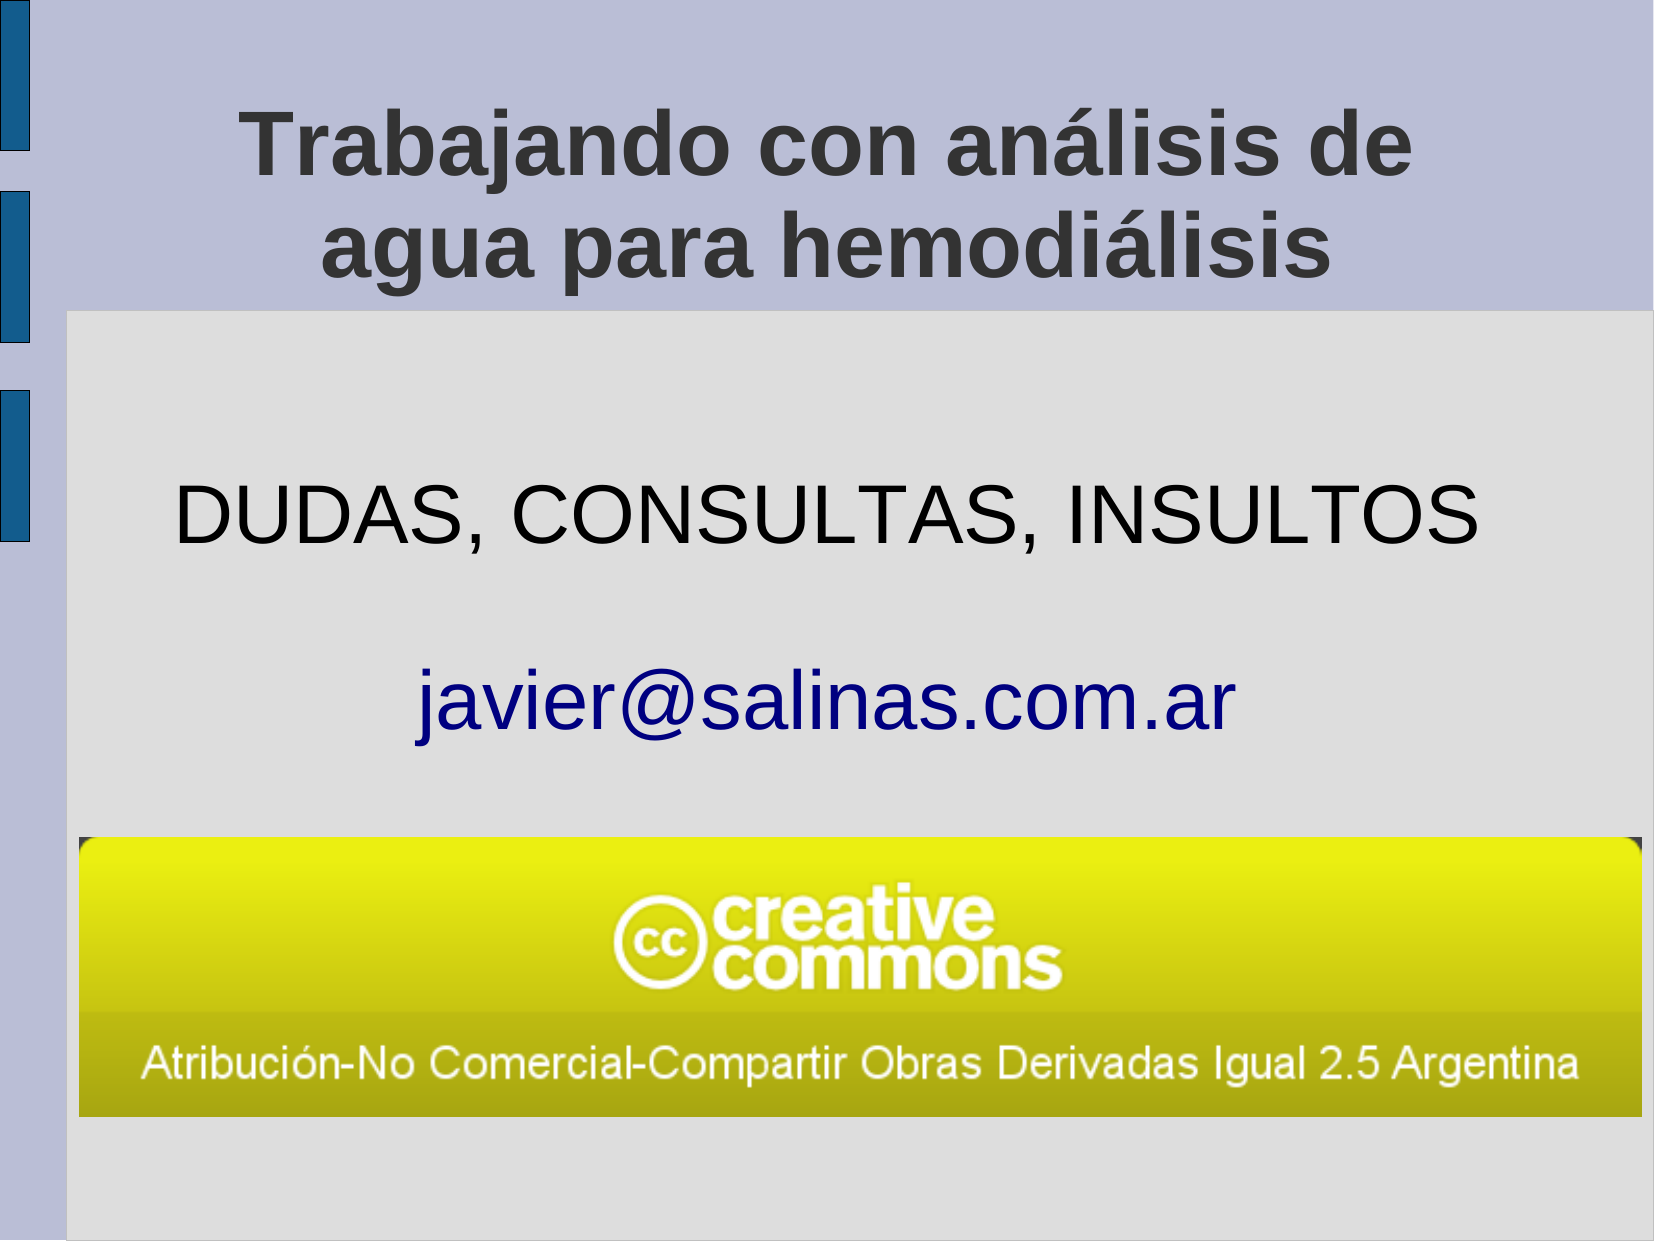

# Trabajando con análisis de agua para hemodiálisis
DUDAS, CONSULTAS, INSULTOS
javier@salinas.com.ar